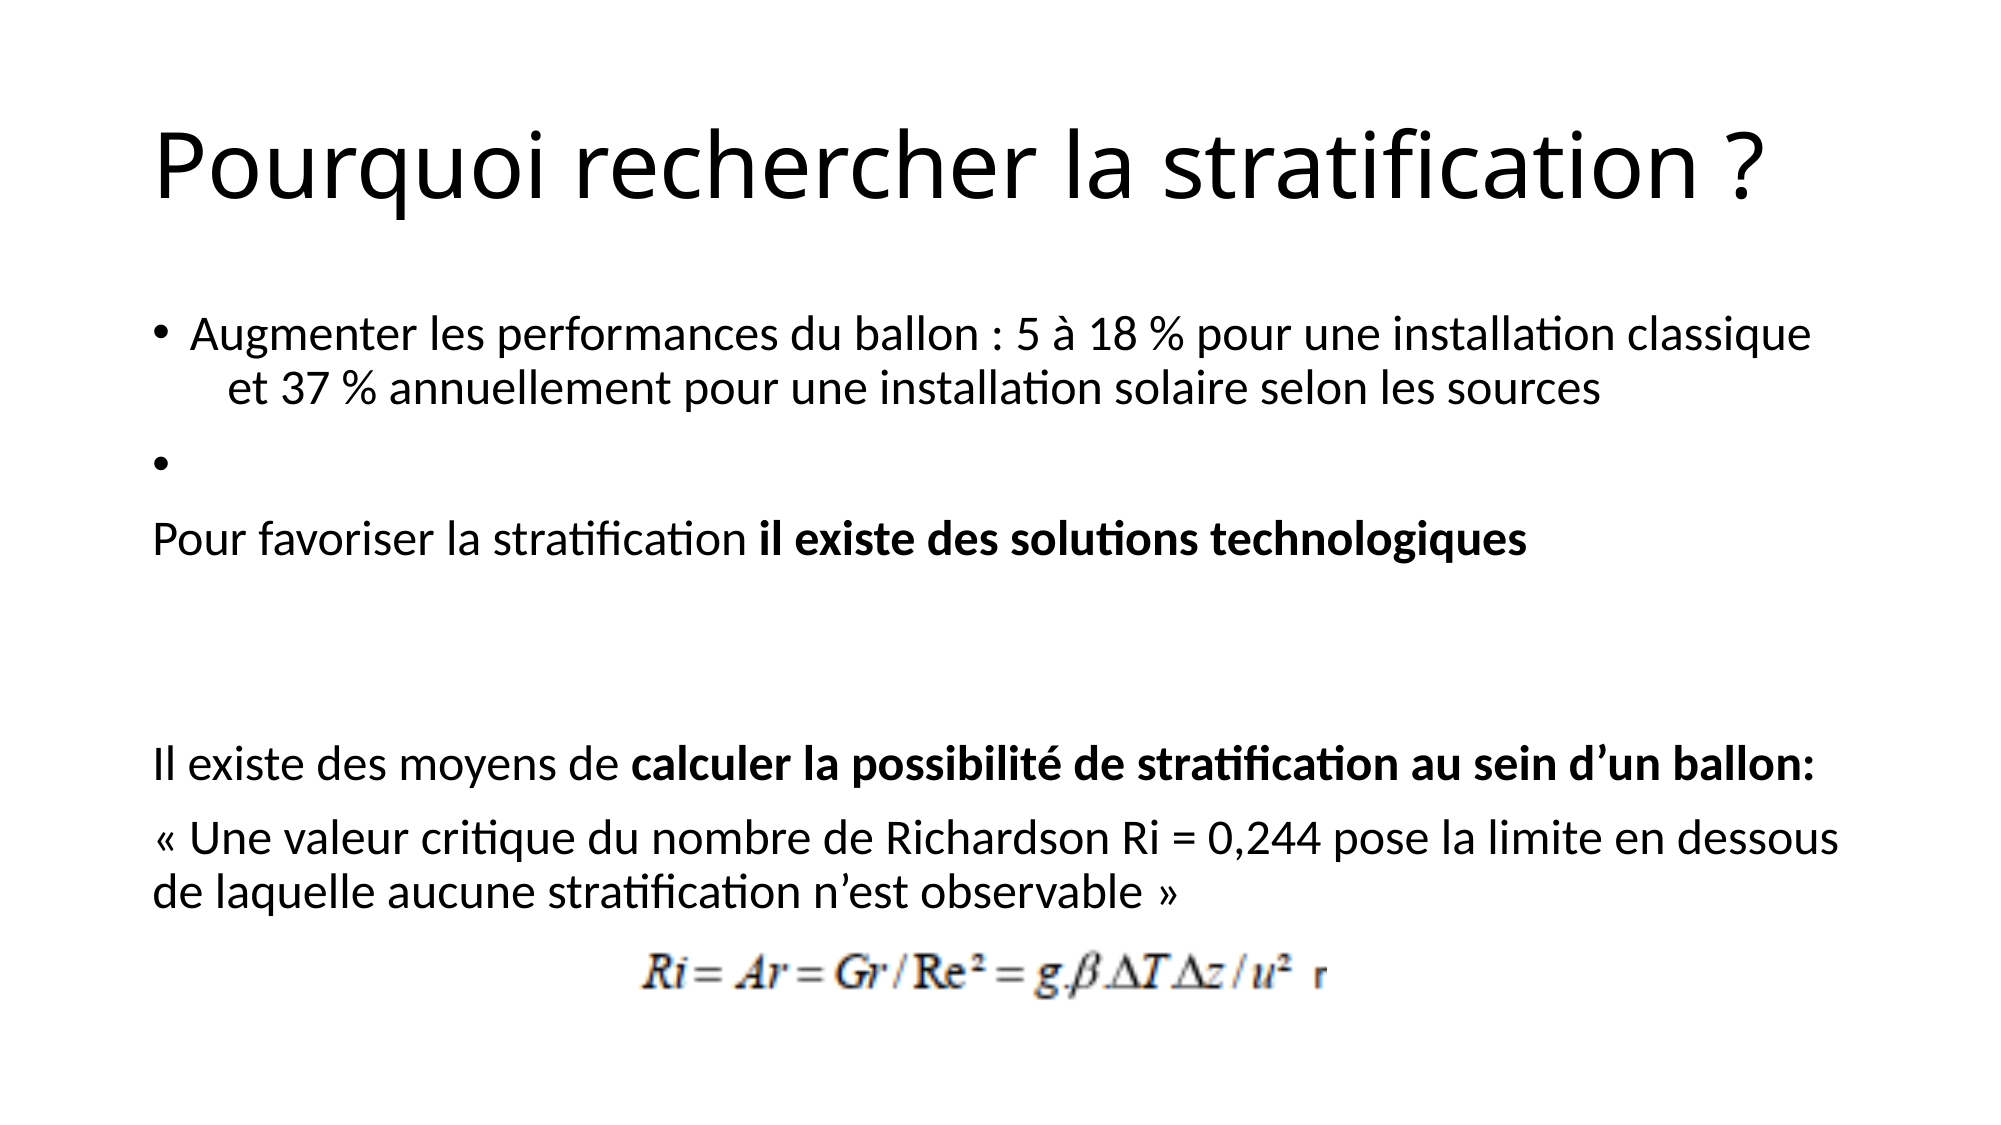

# Pourquoi rechercher la stratification ?
Augmenter les performances du ballon : 5 à 18 % pour une installation classique et 37 % annuellement pour une installation solaire selon les sources
Pour favoriser la stratification il existe des solutions technologiques
Il existe des moyens de calculer la possibilité de stratification au sein d’un ballon:
« Une valeur critique du nombre de Richardson Ri = 0,244 pose la limite en dessous de laquelle aucune stratification n’est observable »